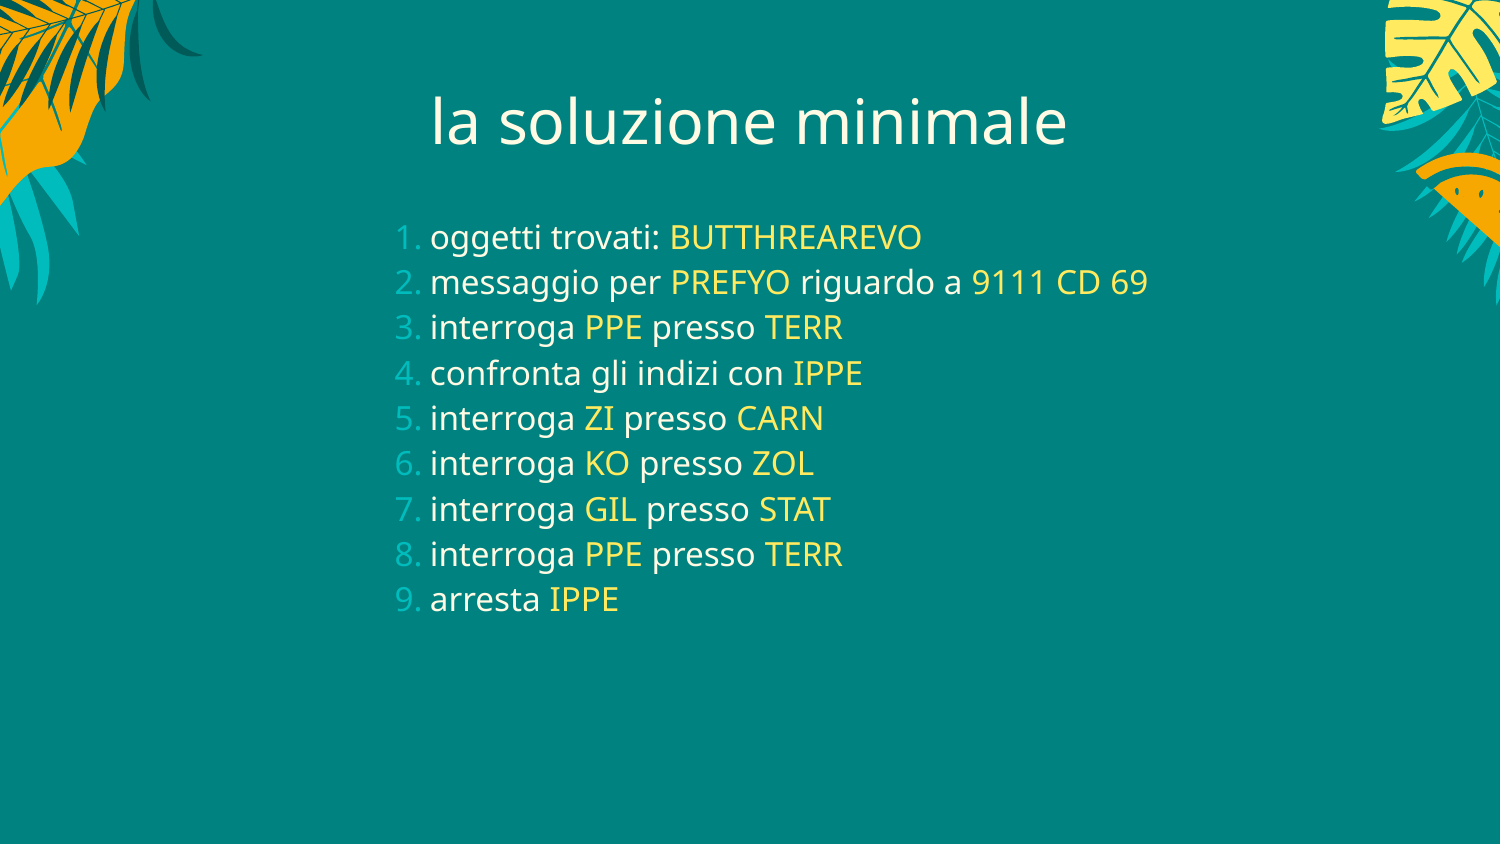

# la soluzione minimale
oggetti trovati: BUTTHREAREVO
messaggio per PREFYO riguardo a 9111 CD 69
interroga PPE presso TERR
confronta gli indizi con IPPE
interroga ZI presso CARN
interroga KO presso ZOL
interroga GIL presso STAT
interroga PPE presso TERR
arresta IPPE